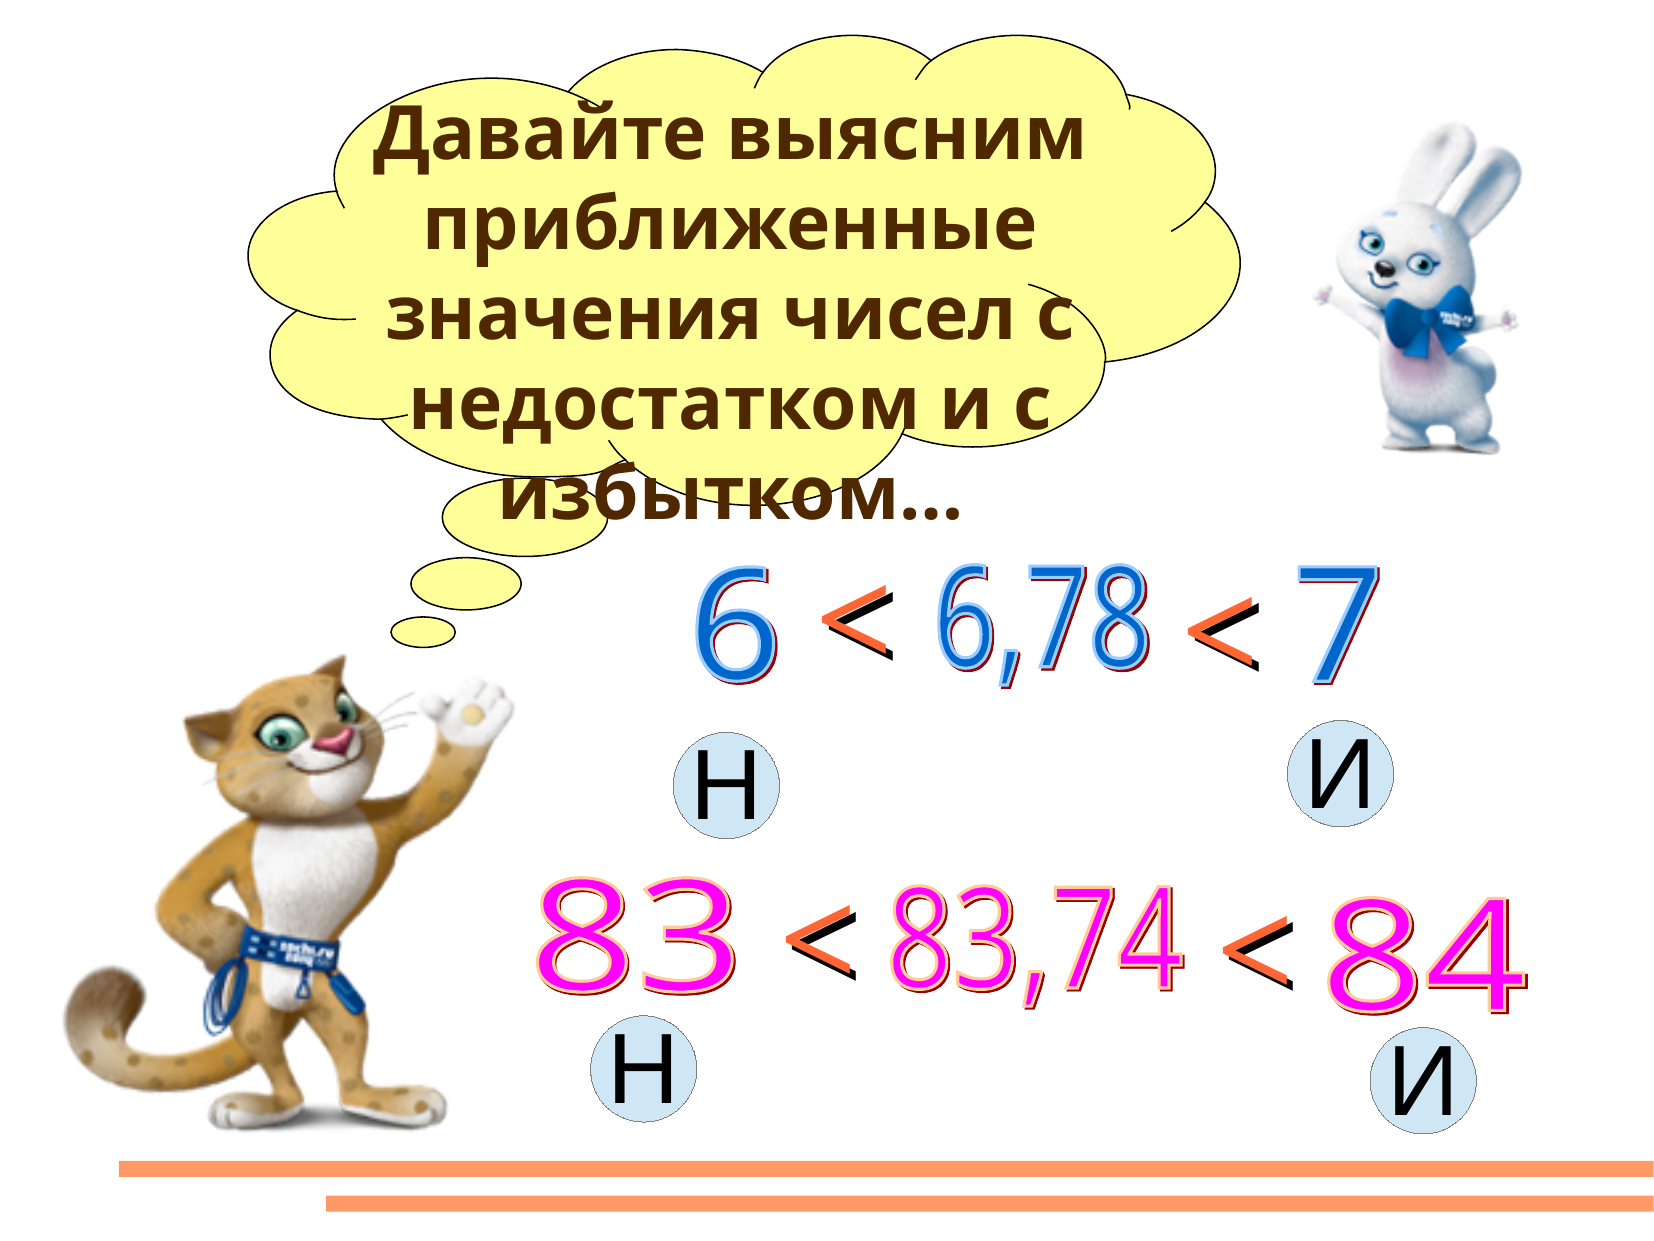

Давайте выясним приближенные значения чисел с недостатком и с избытком…
#
<
<
6,78
6
7
И
Н
<
<
83
83,74
84
Н
И